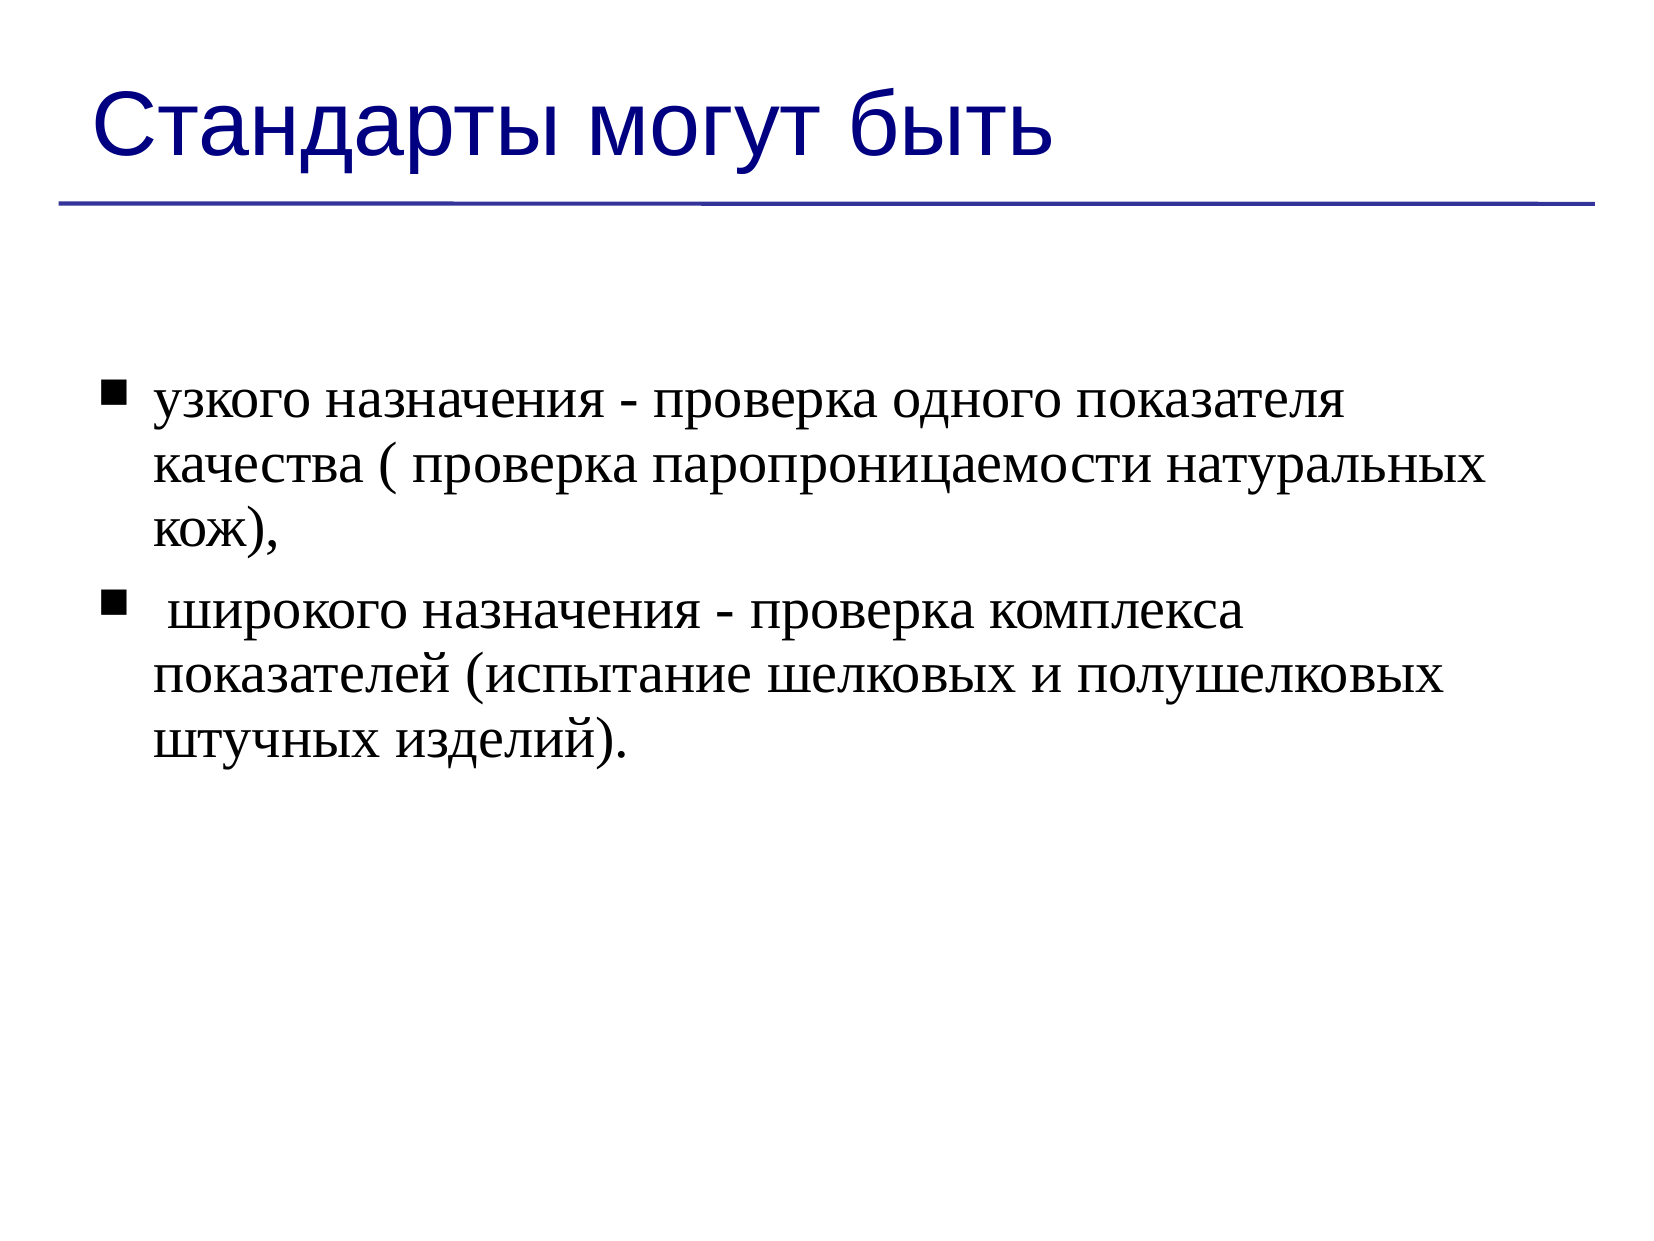

# Стандарты могут быть
узкого назначения - проверка одного показателя качества ( проверка паропроницаемости натуральных кож),
 широкого назначения - проверка комплекса показателей (испытание шелковых и полушелковых штучных изделий).